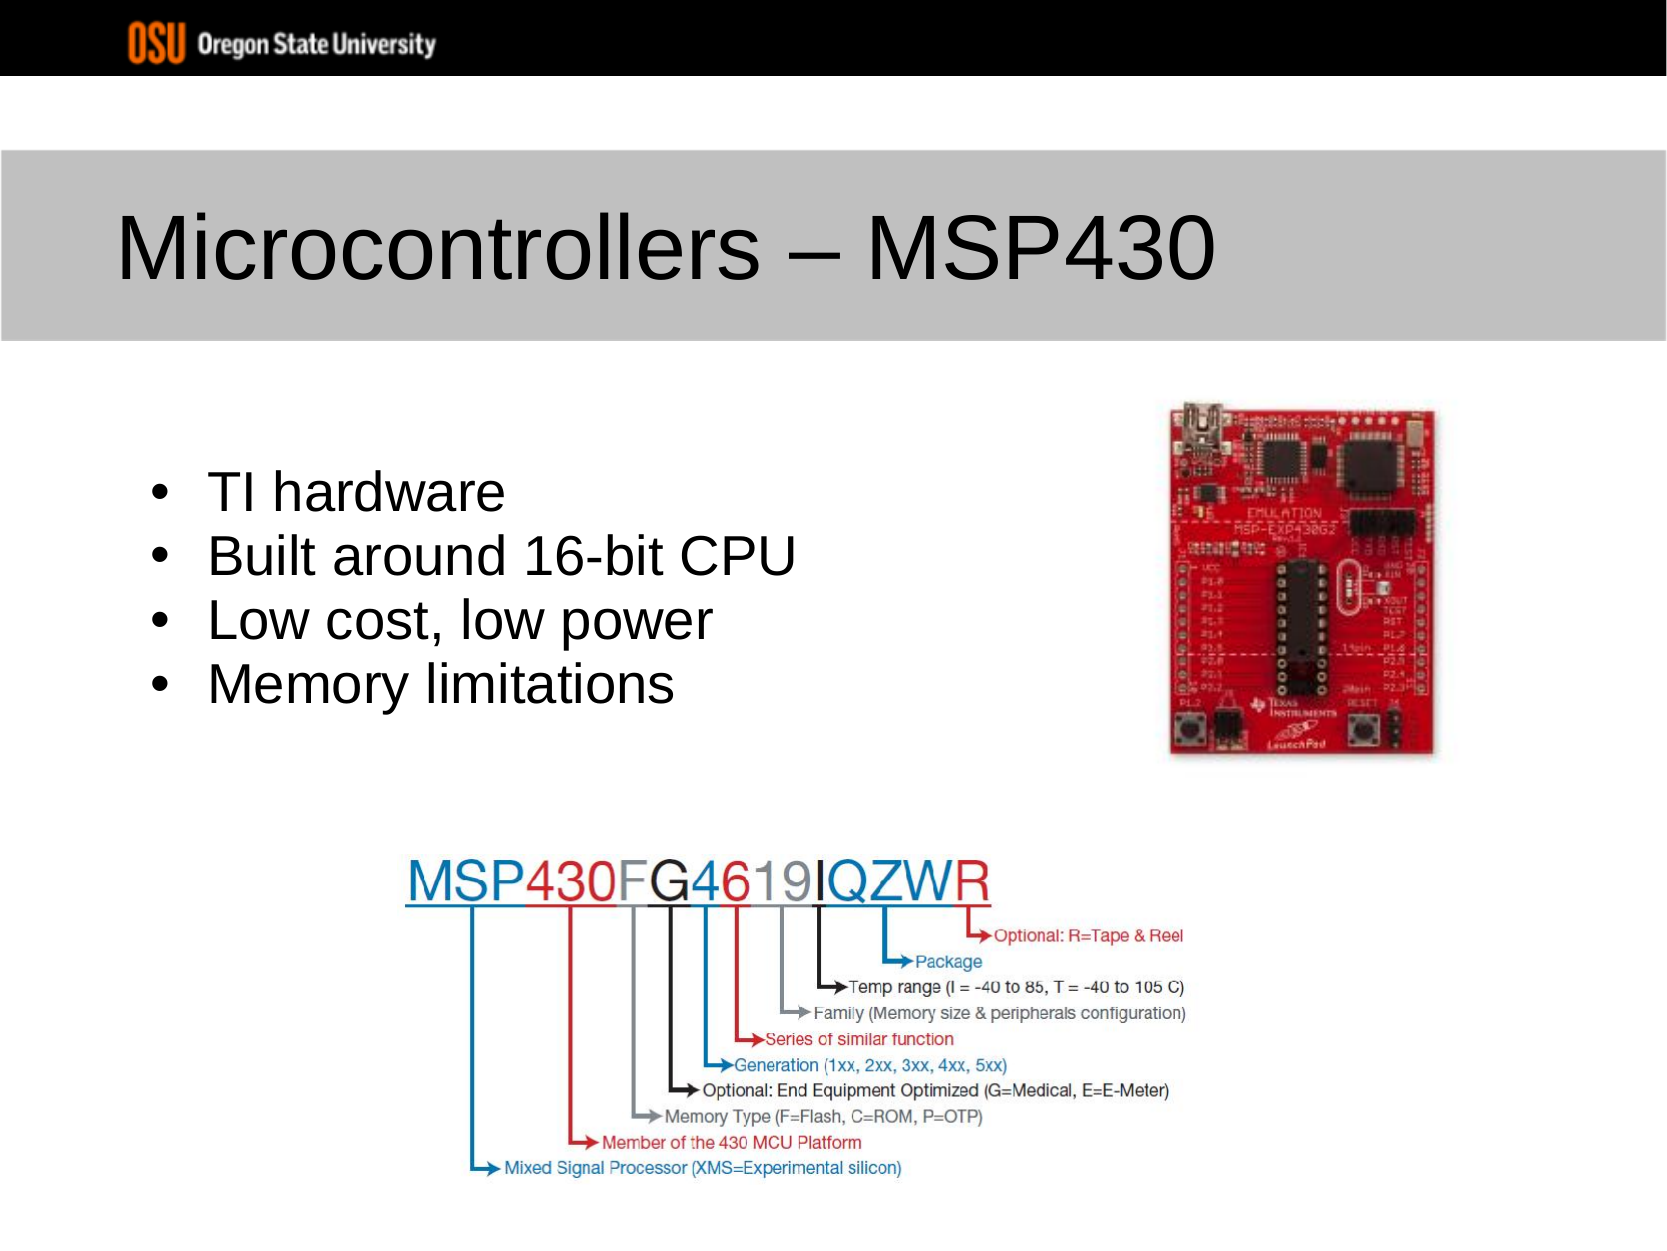

# Microcontrollers – MSP430
TI hardware
Built around 16-bit CPU
Low cost, low power
Memory limitations